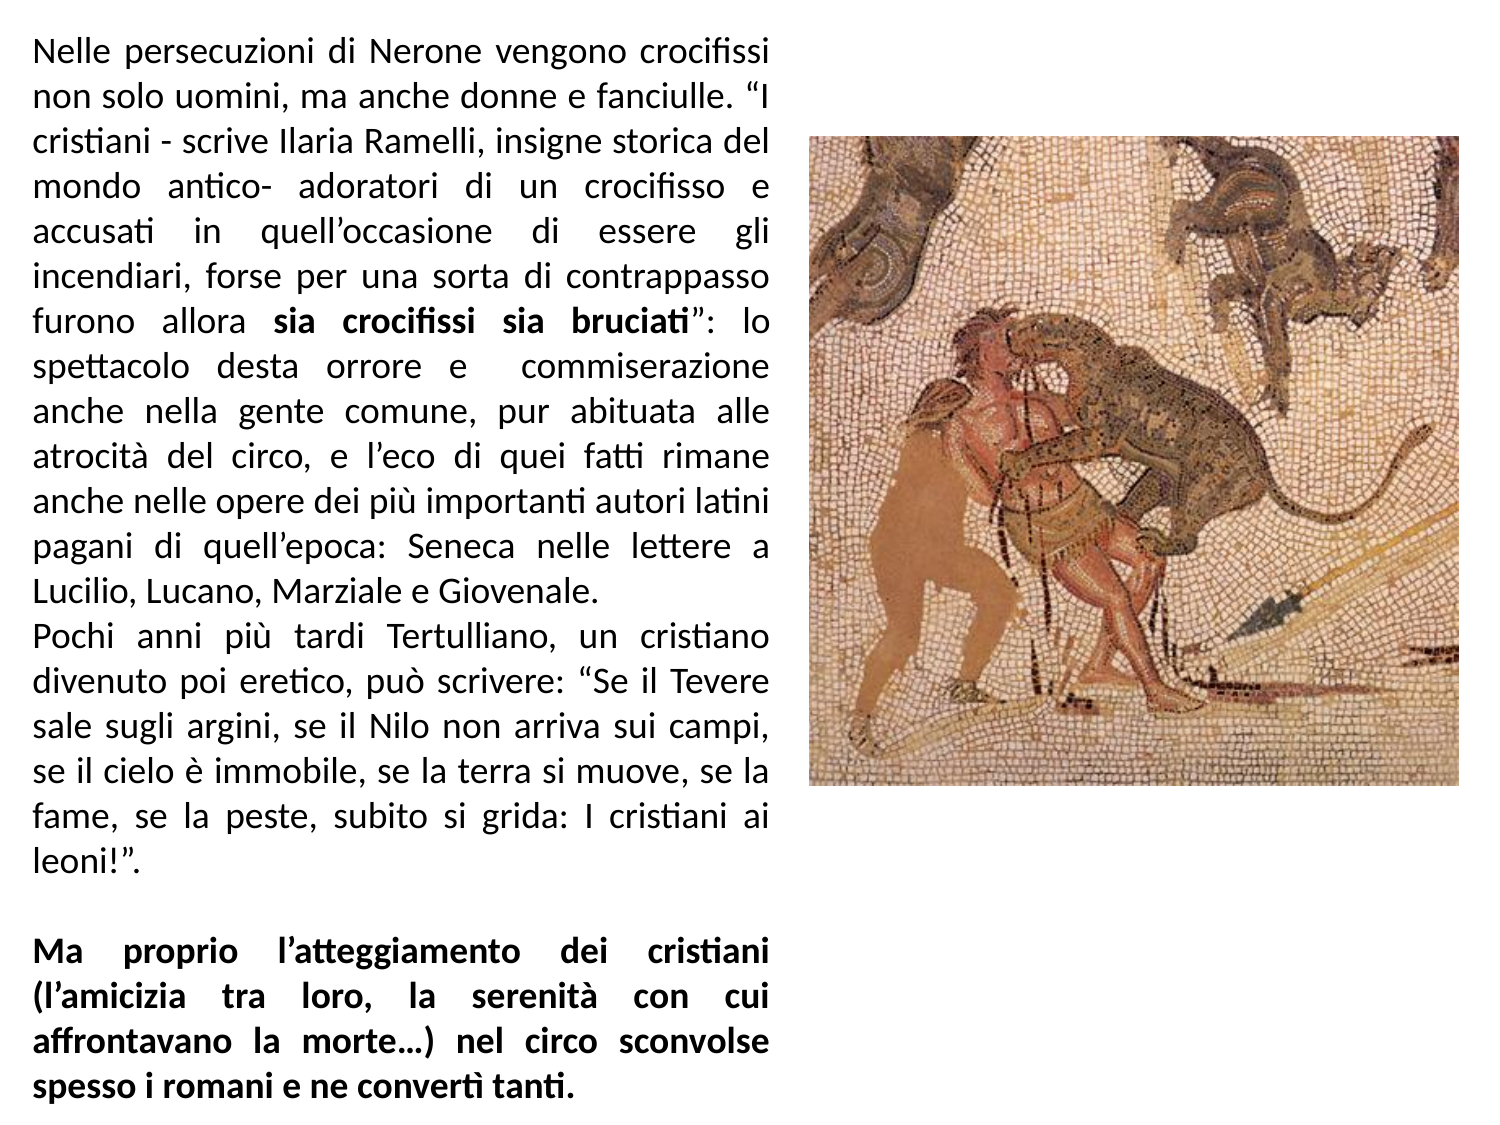

Nelle persecuzioni di Nerone vengono crocifissi non solo uomini, ma anche donne e fanciulle. “I cristiani - scrive Ilaria Ramelli, insigne storica del mondo antico- adoratori di un crocifisso e accusati in quell’occasione di essere gli incendiari, forse per una sorta di contrappasso furono allora sia crocifissi sia bruciati”: lo spettacolo desta orrore e commiserazione anche nella gente comune, pur abituata alle atrocità del circo, e l’eco di quei fatti rimane anche nelle opere dei più importanti autori latini pagani di quell’epoca: Seneca nelle lettere a Lucilio, Lucano, Marziale e Giovenale.
Pochi anni più tardi Tertulliano, un cristiano divenuto poi eretico, può scrivere: “Se il Tevere sale sugli argini, se il Nilo non arriva sui campi, se il cielo è immobile, se la terra si muove, se la fame, se la peste, subito si grida: I cristiani ai leoni!”.
Ma proprio l’atteggiamento dei cristiani (l’amicizia tra loro, la serenità con cui affrontavano la morte…) nel circo sconvolse spesso i romani e ne convertì tanti.